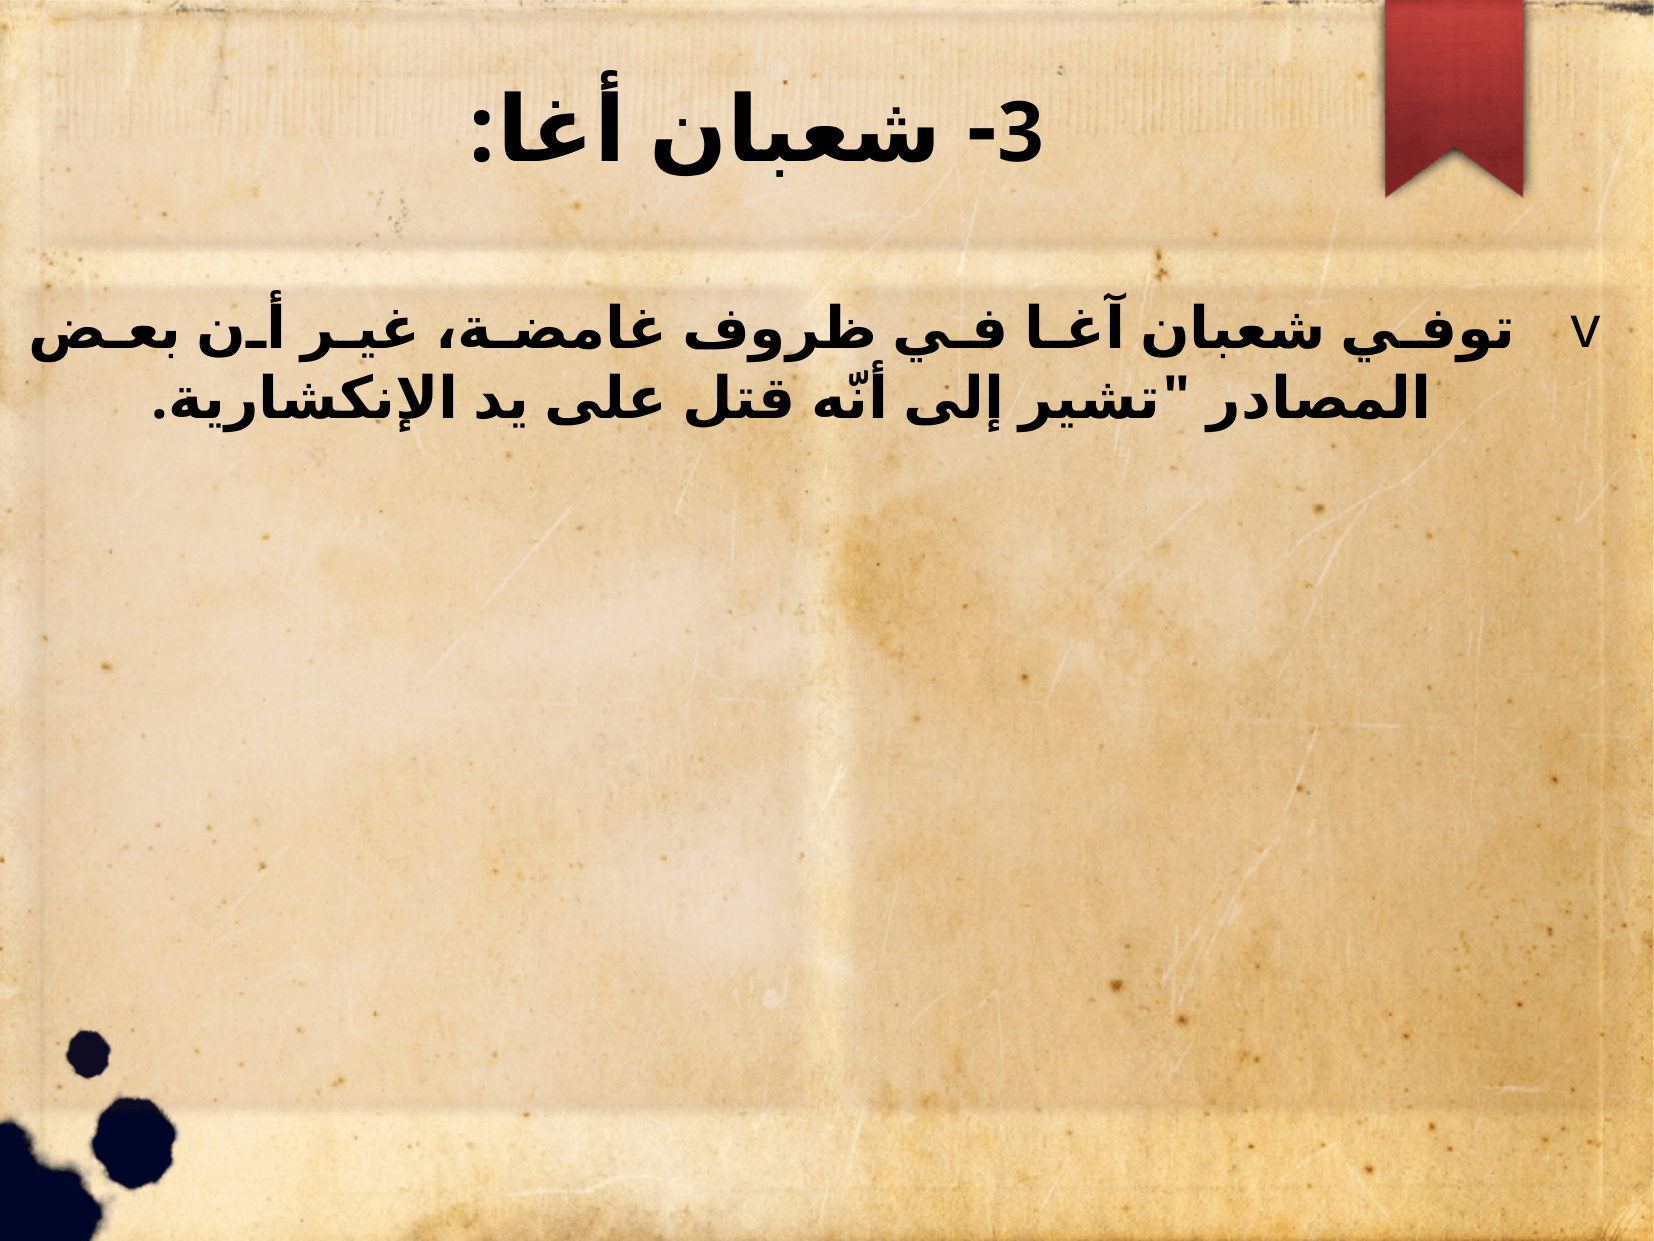

# 3- شعبان أغا:
توفي شعبان آغا في ظروف غامضة، غير أن بعض المصادر "تشير إلى أنّه قتل على يد الإنكشارية.